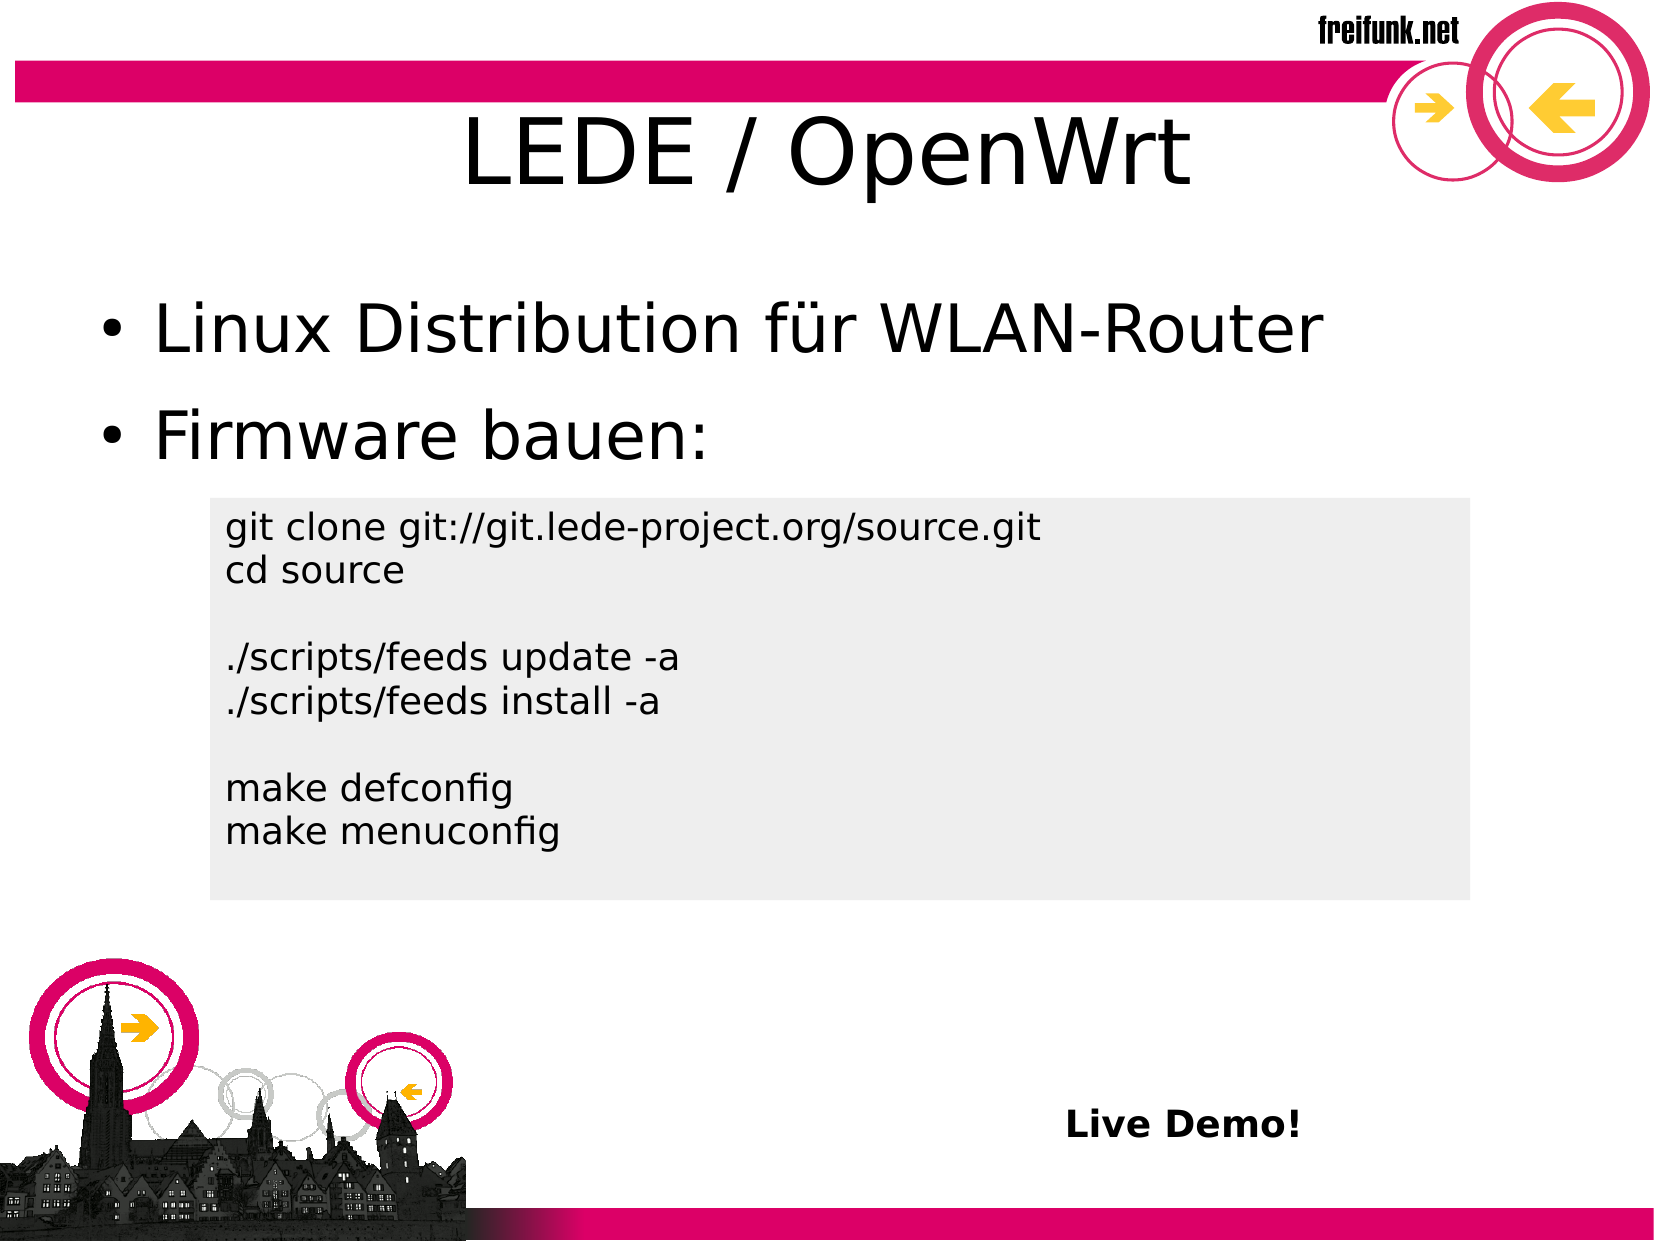

# LEDE / OpenWrt
Linux Distribution für WLAN-Router
Firmware bauen:
git clone git://git.lede-project.org/source.git
cd source
./scripts/feeds update -a
./scripts/feeds install -a
make defconfig
make menuconfig
Live Demo!